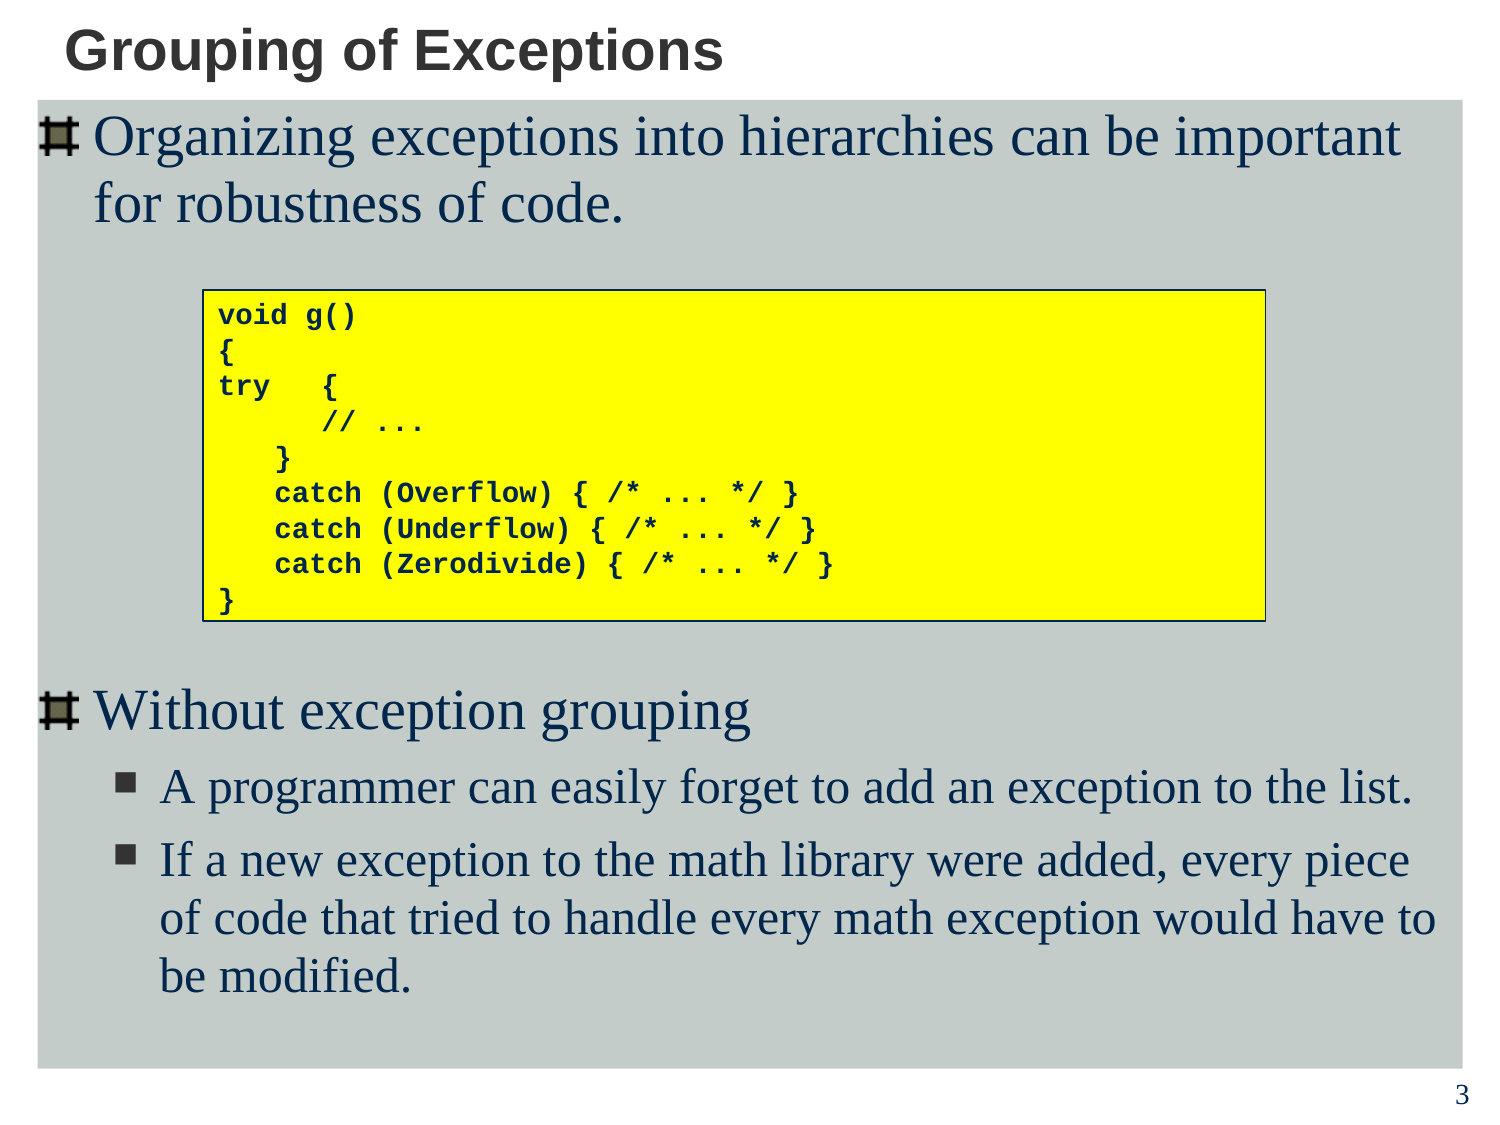

# Grouping of Exceptions
Organizing exceptions into hierarchies can be important for robustness of code.
Without exception grouping
A programmer can easily forget to add an exception to the list.
If a new exception to the math library were added, every piece of code that tried to handle every math exception would have to be modified.
void g()
{
try 	{
			// ...
		}
		catch (Overflow) { /* ... */ }
		catch (Underflow) { /* ... */ }
		catch (Zerodivide) { /* ... */ }
}